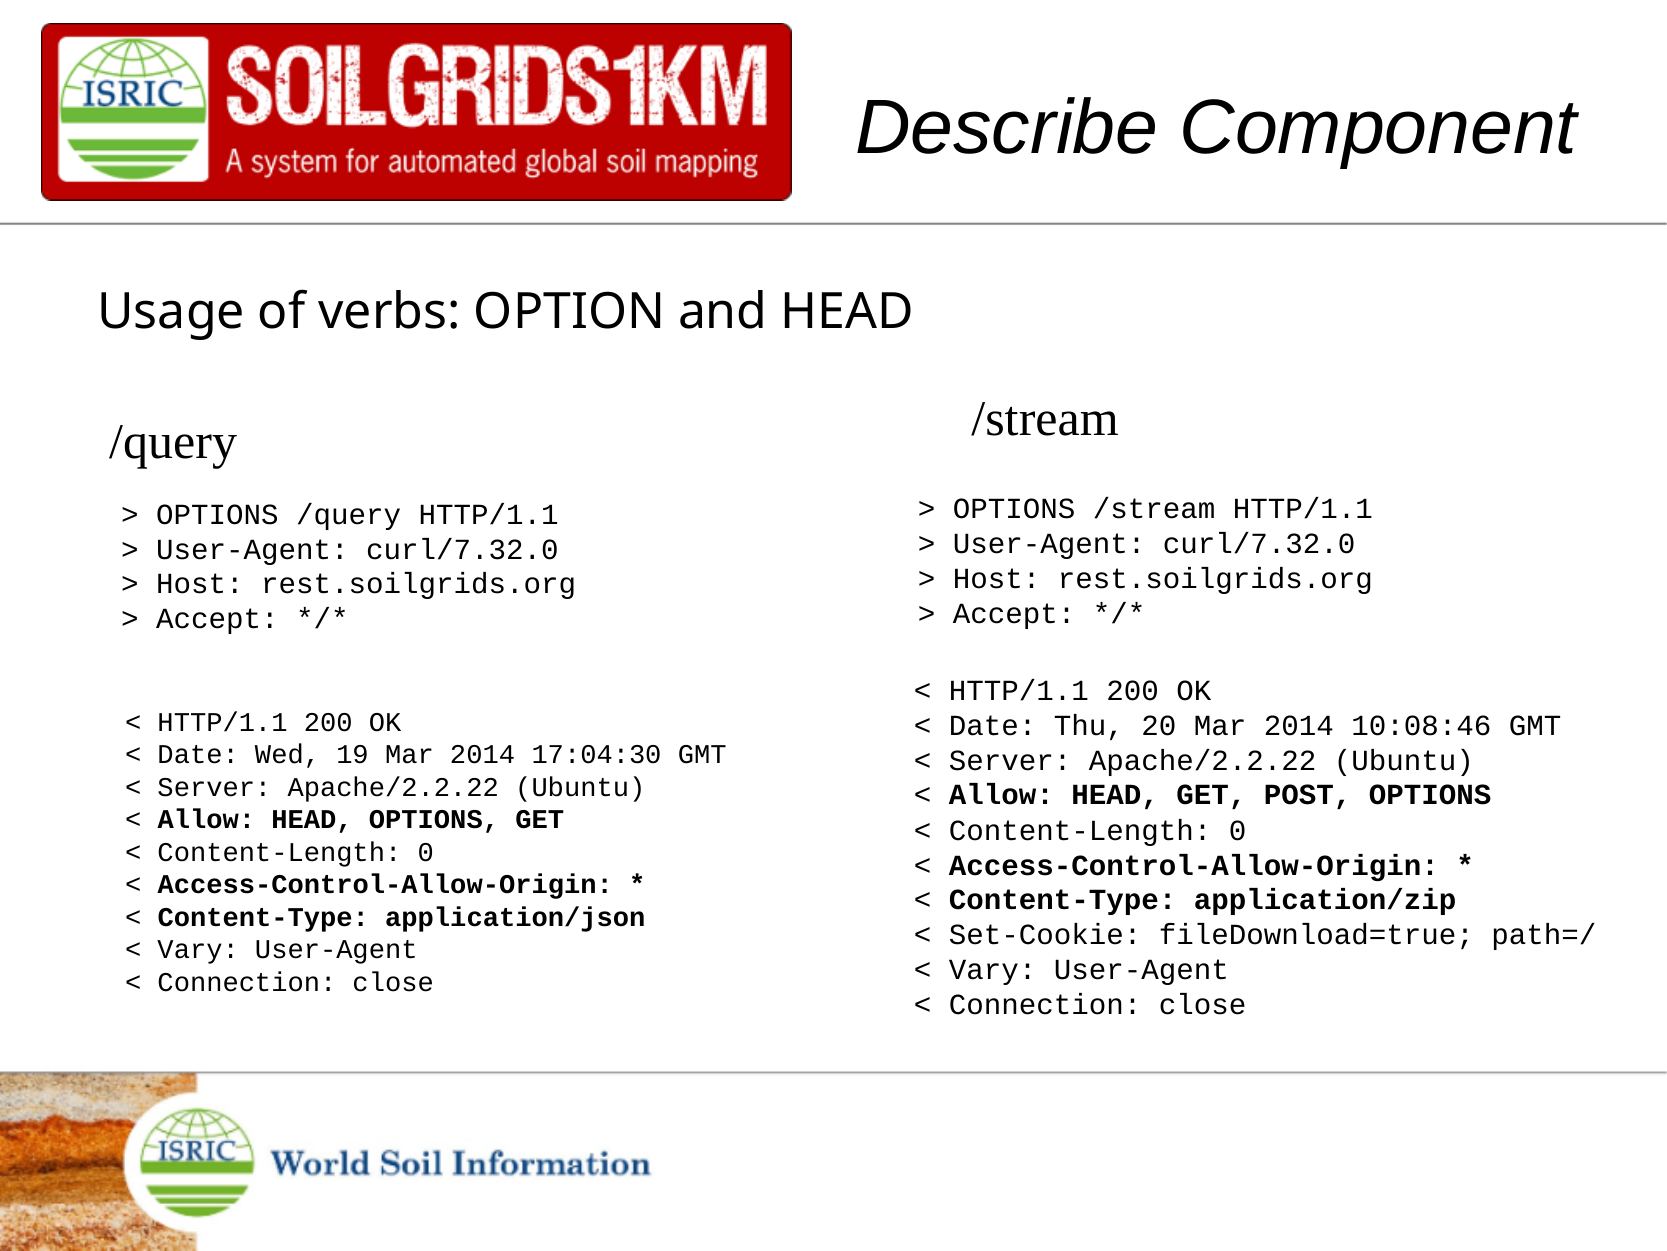

Describe Component
Usage of verbs: OPTION and HEAD
/stream
/query
> OPTIONS /stream HTTP/1.1
> User-Agent: curl/7.32.0
> Host: rest.soilgrids.org
> Accept: */*
> OPTIONS /query HTTP/1.1
> User-Agent: curl/7.32.0
> Host: rest.soilgrids.org
> Accept: */*
< HTTP/1.1 200 OK
< Date: Thu, 20 Mar 2014 10:08:46 GMT
< Server: Apache/2.2.22 (Ubuntu)
< Allow: HEAD, GET, POST, OPTIONS
< Content-Length: 0
< Access-Control-Allow-Origin: *
< Content-Type: application/zip
< Set-Cookie: fileDownload=true; path=/
< Vary: User-Agent
< Connection: close
< HTTP/1.1 200 OK
< Date: Wed, 19 Mar 2014 17:04:30 GMT
< Server: Apache/2.2.22 (Ubuntu)
< Allow: HEAD, OPTIONS, GET
< Content-Length: 0
< Access-Control-Allow-Origin: *
< Content-Type: application/json
< Vary: User-Agent
< Connection: close
#